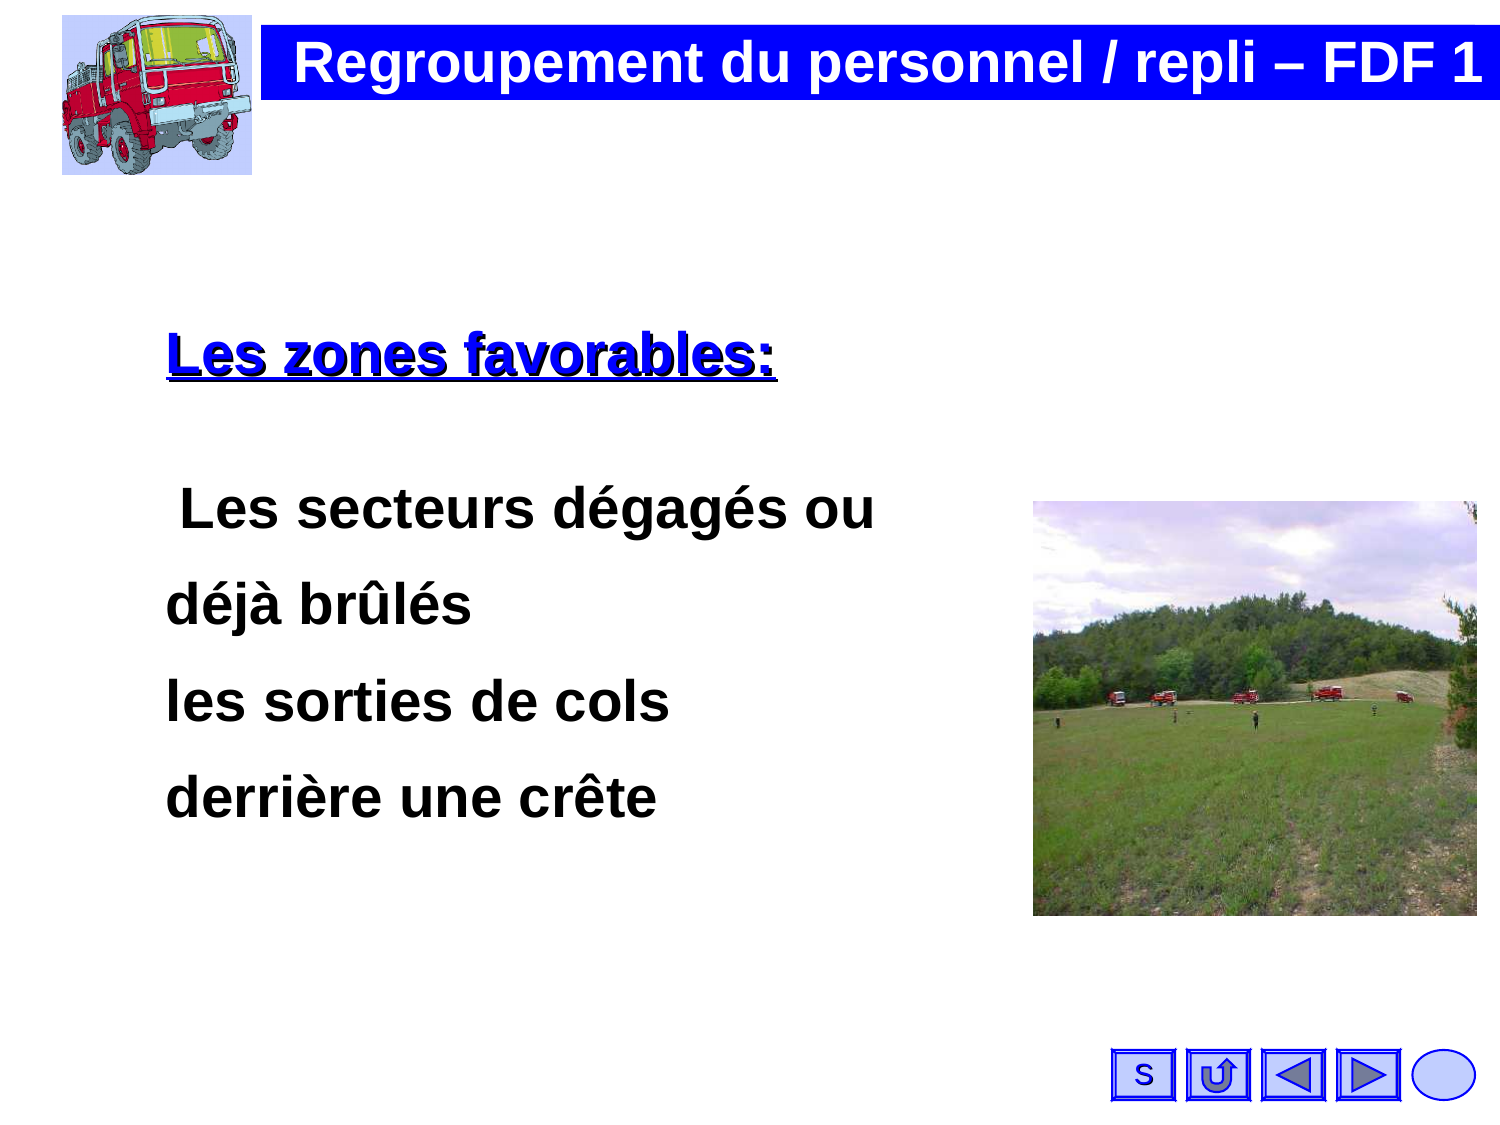

Regroupement du personnel / repli – FDF 1
Les zones favorables:
 Les secteurs dégagés ou
déjà brûlés
les sorties de cols
derrière une crête